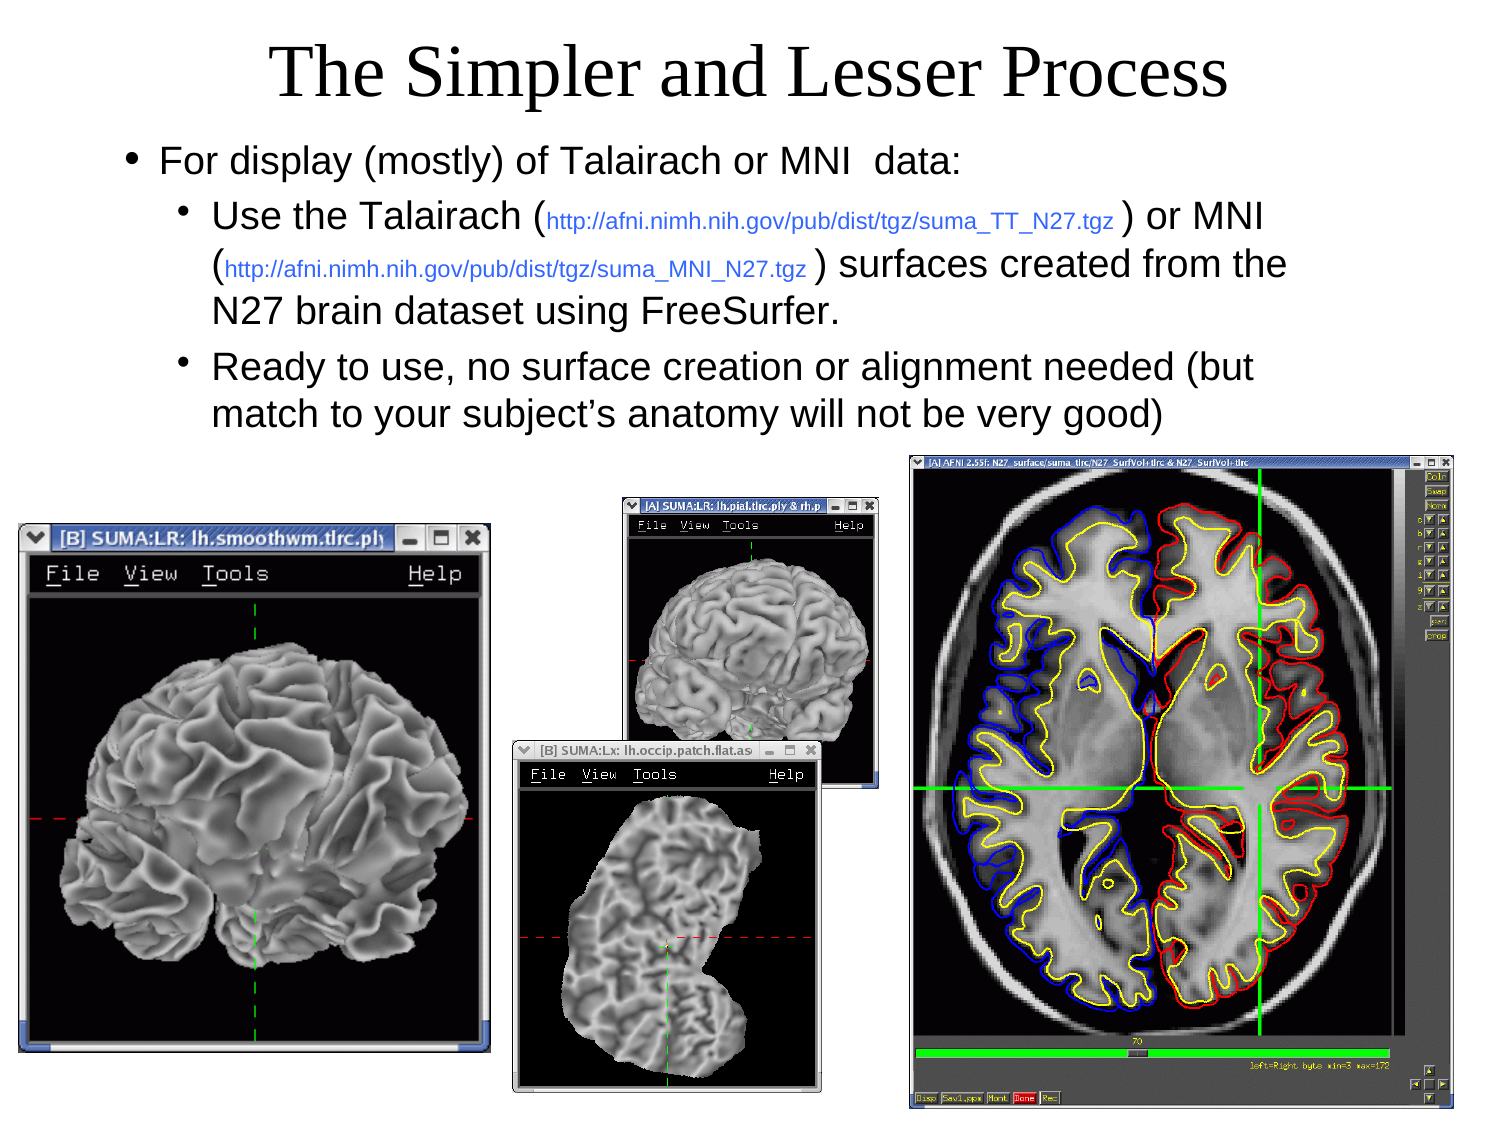

# The Simpler and Lesser Process
For display (mostly) of Talairach or MNI data:
Use the Talairach (http://afni.nimh.nih.gov/pub/dist/tgz/suma_TT_N27.tgz ) or MNI (http://afni.nimh.nih.gov/pub/dist/tgz/suma_MNI_N27.tgz ) surfaces created from the N27 brain dataset using FreeSurfer.
Ready to use, no surface creation or alignment needed (but match to your subject’s anatomy will not be very good)